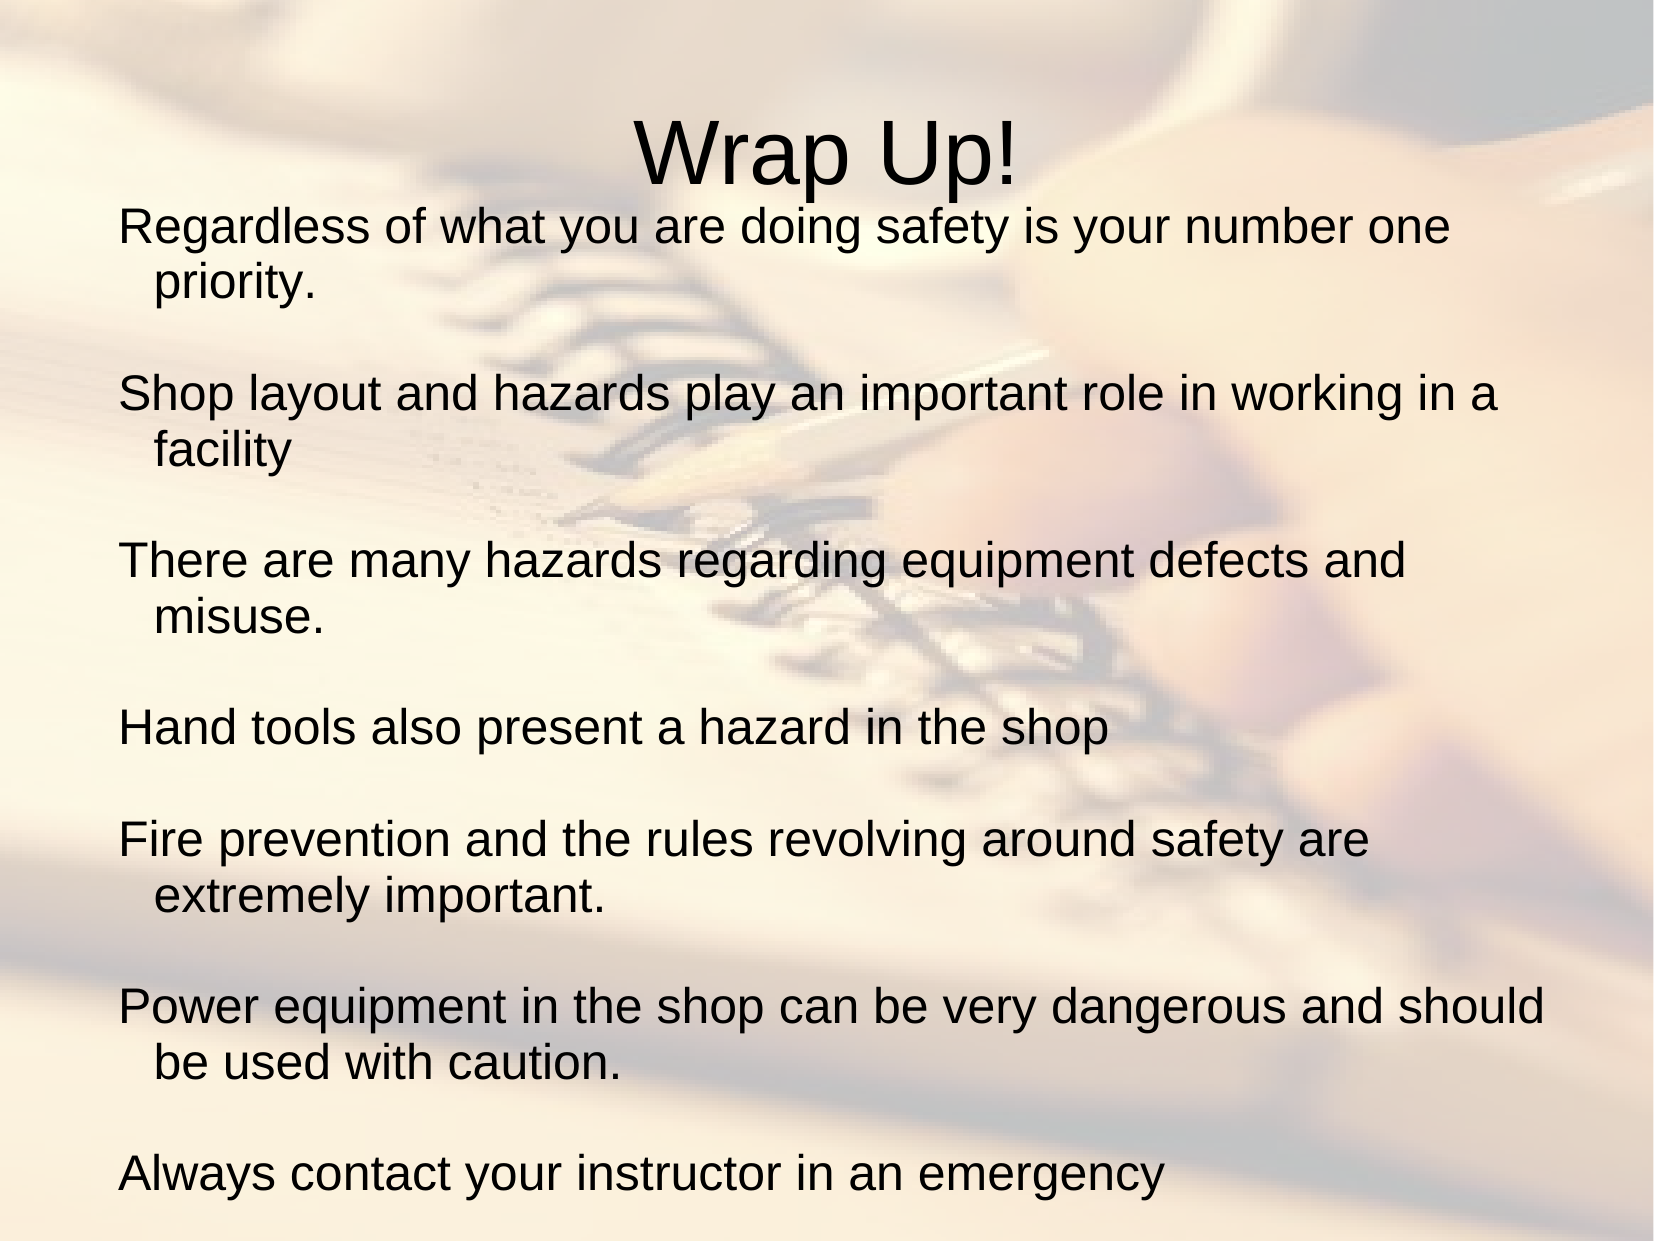

# Wrap Up!
Regardless of what you are doing safety is your number one priority.
Shop layout and hazards play an important role in working in a facility
There are many hazards regarding equipment defects and misuse.
Hand tools also present a hazard in the shop
Fire prevention and the rules revolving around safety are extremely important.
Power equipment in the shop can be very dangerous and should be used with caution.
Always contact your instructor in an emergency